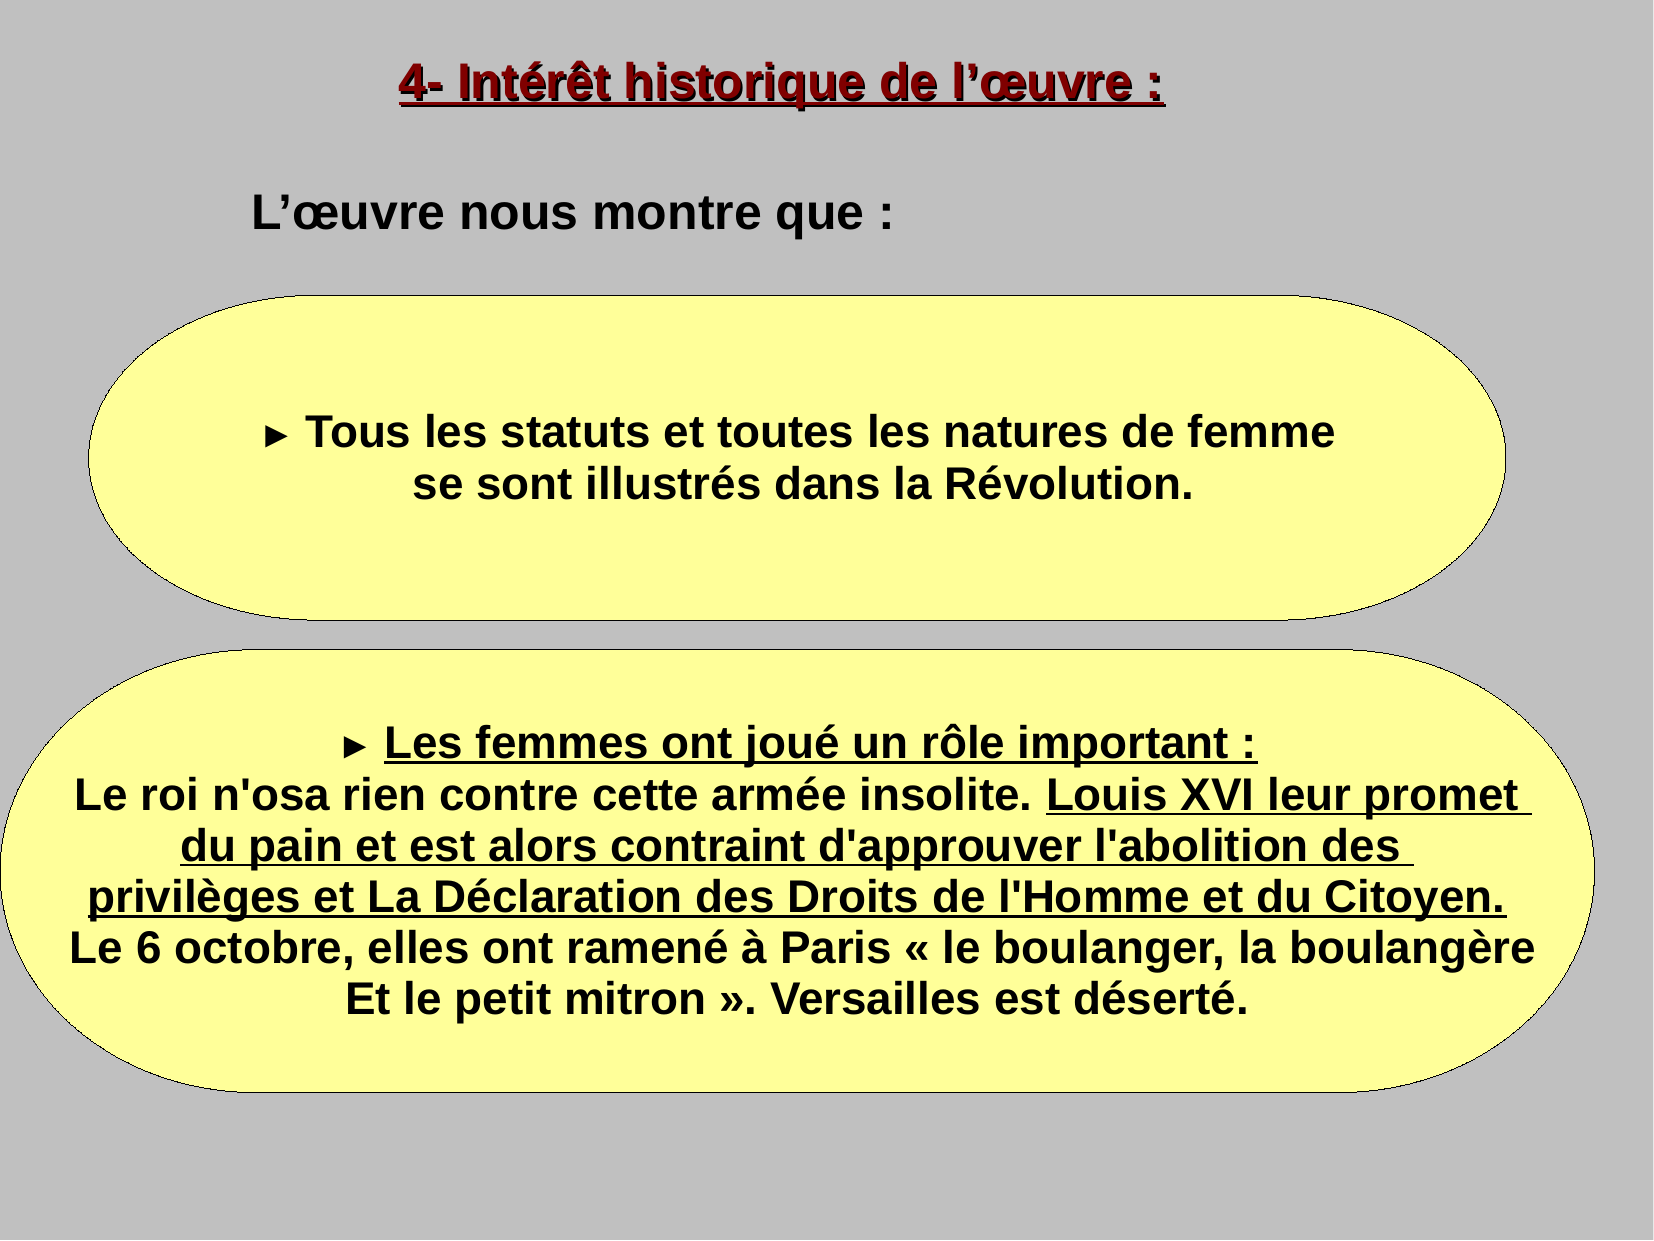

4- Intérêt historique de l’œuvre :
L’œuvre nous montre que :
► Tous les statuts et toutes les natures de femme
 se sont illustrés dans la Révolution.
► Les femmes ont joué un rôle important :
 Le roi n'osa rien contre cette armée insolite. Louis XVI leur promet
du pain et est alors contraint d'approuver l'abolition des
privilèges et La Déclaration des Droits de l'Homme et du Citoyen.
 Le 6 octobre, elles ont ramené à Paris « le boulanger, la boulangère
Et le petit mitron ». Versailles est déserté.